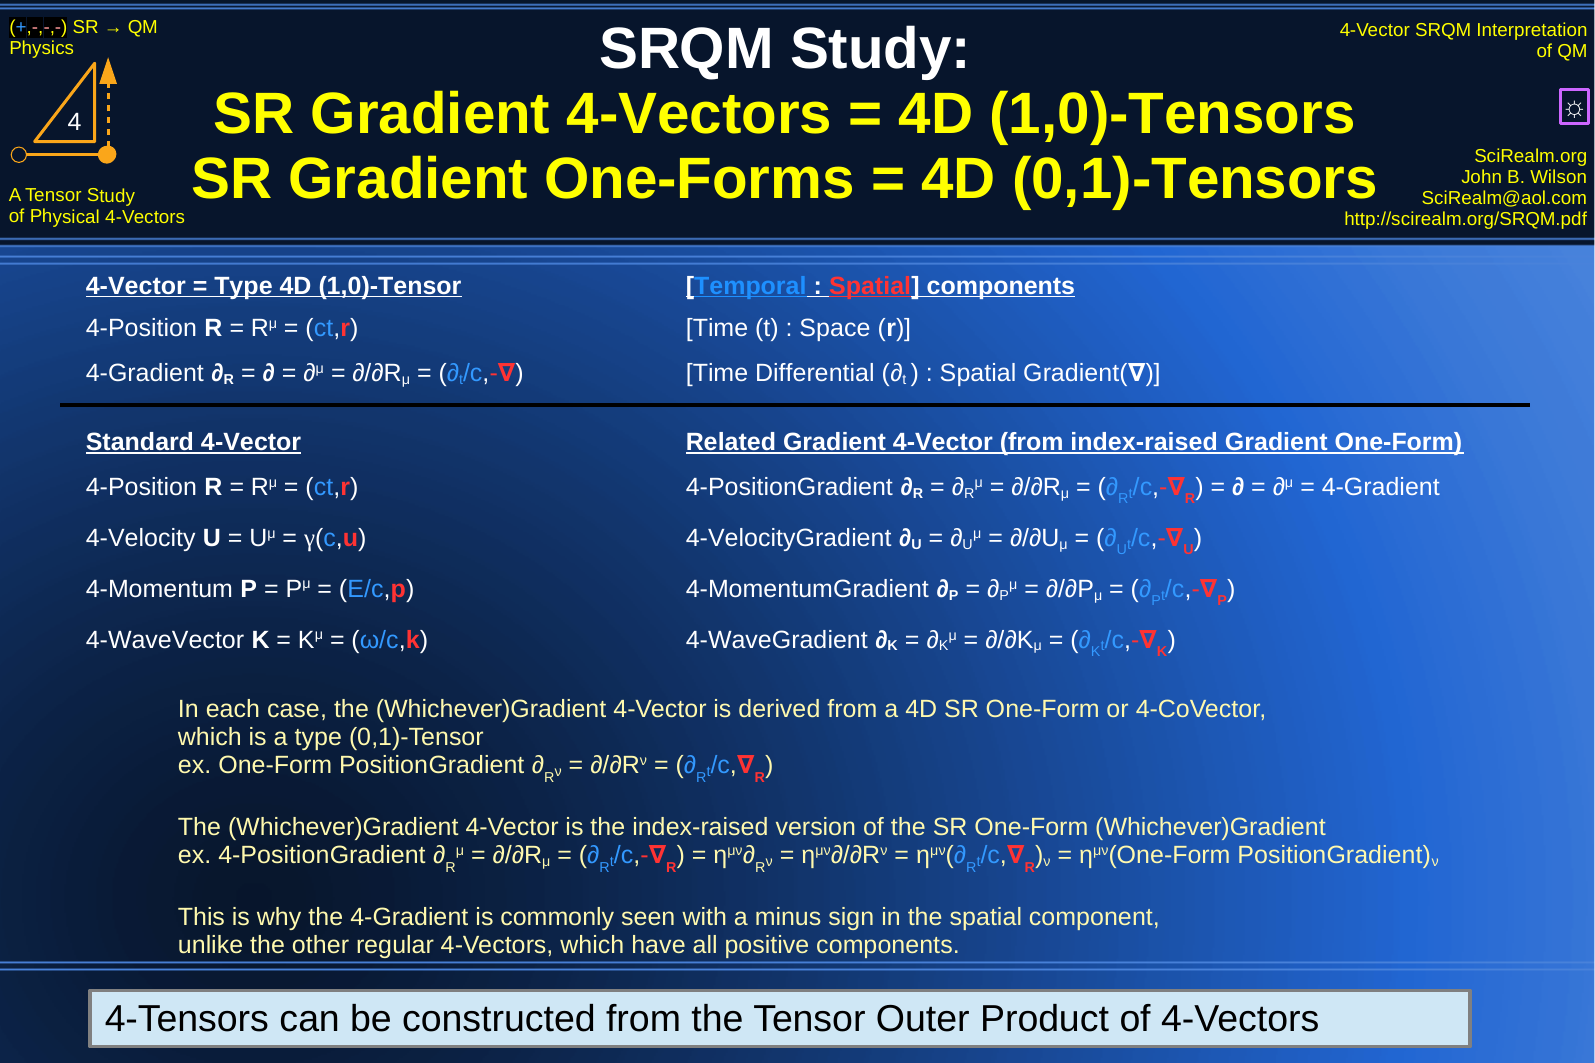

# SRQM Study: SR Gradient 4-Vectors = 4D (1,0)-Tensors SR Gradient One-Forms = 4D (0,1)-Tensors
(+,-,-,-) SR → QM
Physics
A Tensor Study
of Physical 4-Vectors
4-Vector SRQM Interpretation
of QM
SciRealm.org
John B. Wilson
SciRealm@aol.com
http://scirealm.org/SRQM.pdf
4
☼
4-Vector = Type 4D (1,0)-Tensor			[Temporal : Spatial] components
4-Position R = Rμ = (ct,r)					[Time (t) : Space (r)]
4-Gradient ∂R = ∂ = ∂μ = ∂/∂Rμ = (∂t/c,-∇)			[Time Differential (∂t ) : Spatial Gradient(∇)]
Standard 4-Vector						Related Gradient 4-Vector (from index-raised Gradient One-Form)
4-Position R = Rμ = (ct,r)					4-PositionGradient ∂R = ∂Rμ = ∂/∂Rμ = (∂Rt/c,-∇R) = ∂ = ∂μ = 4-Gradient
4-Velocity U = Uμ = γ(c,u)					4-VelocityGradient ∂U = ∂Uμ = ∂/∂Uμ = (∂Ut/c,-∇U)
4-Momentum P = Pμ = (E/c,p)				4-MomentumGradient ∂P = ∂Pμ = ∂/∂Pμ = (∂Pt/c,-∇P)
4-WaveVector K = Kμ = (ω/c,k)				4-WaveGradient ∂K = ∂Kμ = ∂/∂Kμ = (∂Kt/c,-∇K)
In each case, the (Whichever)Gradient 4-Vector is derived from a 4D SR One-Form or 4-CoVector,
which is a type (0,1)-Tensor
ex. One-Form PositionGradient ∂Rν = ∂/∂Rν = (∂Rt/c,∇R)
The (Whichever)Gradient 4-Vector is the index-raised version of the SR One-Form (Whichever)Gradient
ex. 4-PositionGradient ∂Rμ = ∂/∂Rμ = (∂Rt/c,-∇R) = ημν∂Rν = ημν∂/∂Rν = ημν(∂Rt/c,∇R)ν = ημν(One-Form PositionGradient)ν
This is why the 4-Gradient is commonly seen with a minus sign in the spatial component,
unlike the other regular 4-Vectors, which have all positive components.
4-Tensors can be constructed from the Tensor Outer Product of 4-Vectors